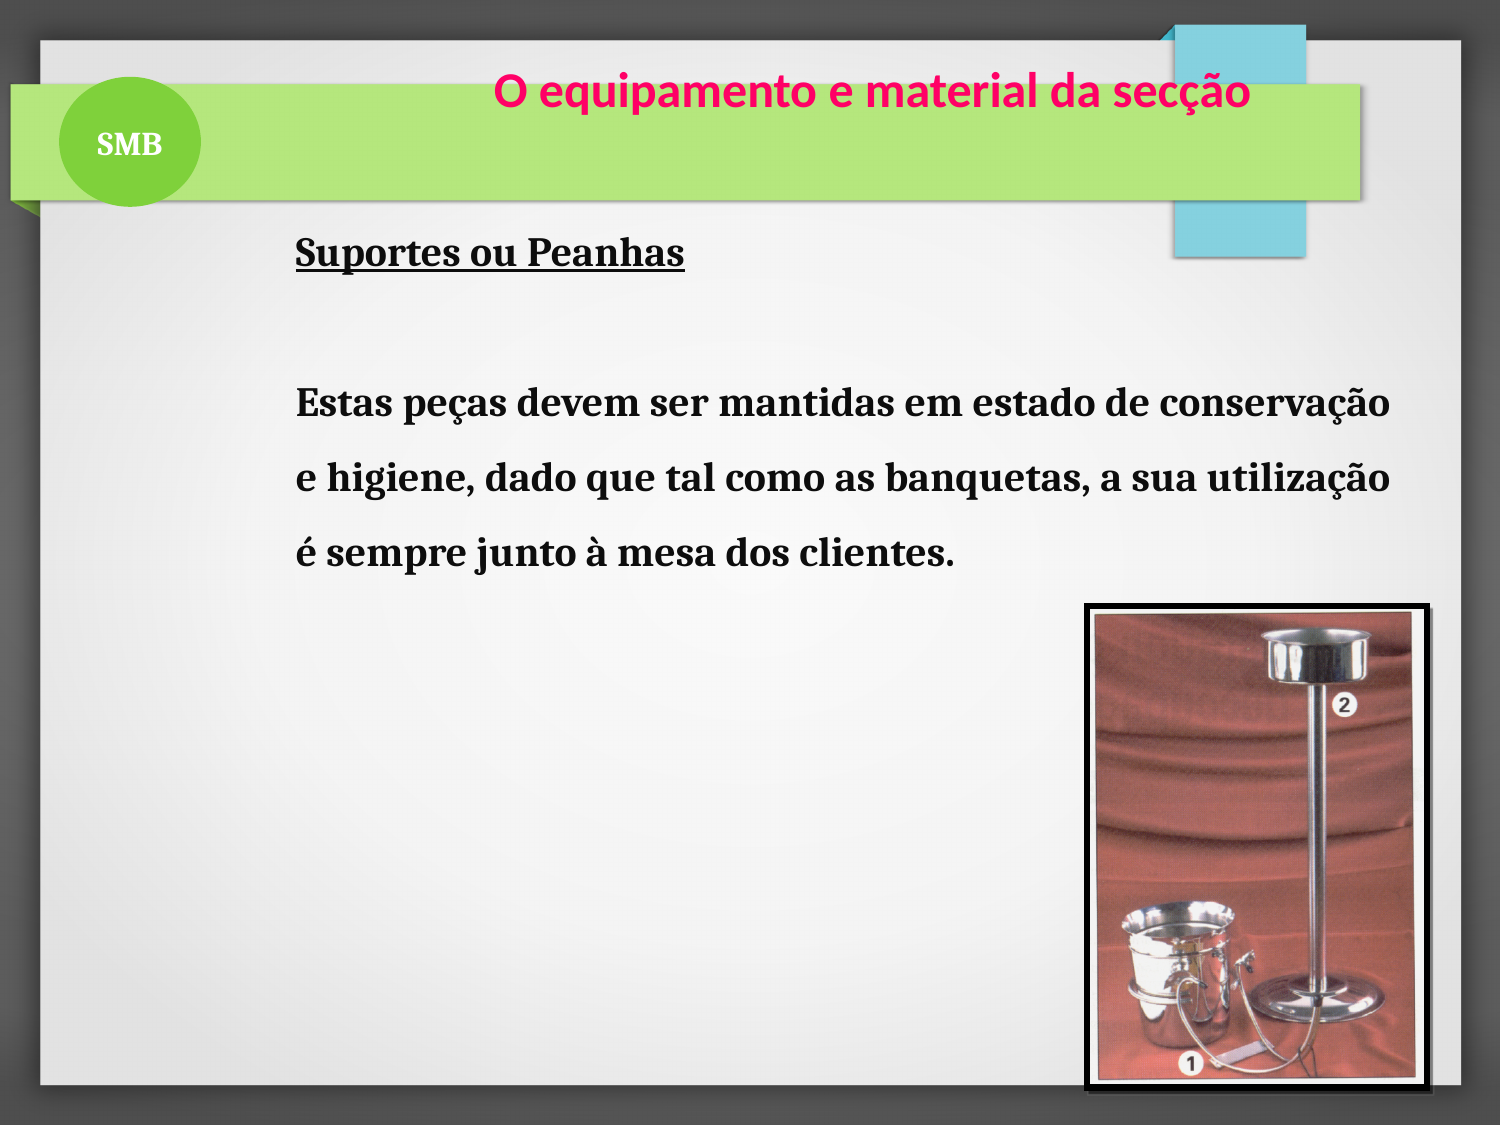

O equipamento e material da secção
SMB
Suportes ou Peanhas
Estas peças devem ser mantidas em estado de conservação e higiene, dado que tal como as banquetas, a sua utilização é sempre junto à mesa dos clientes.